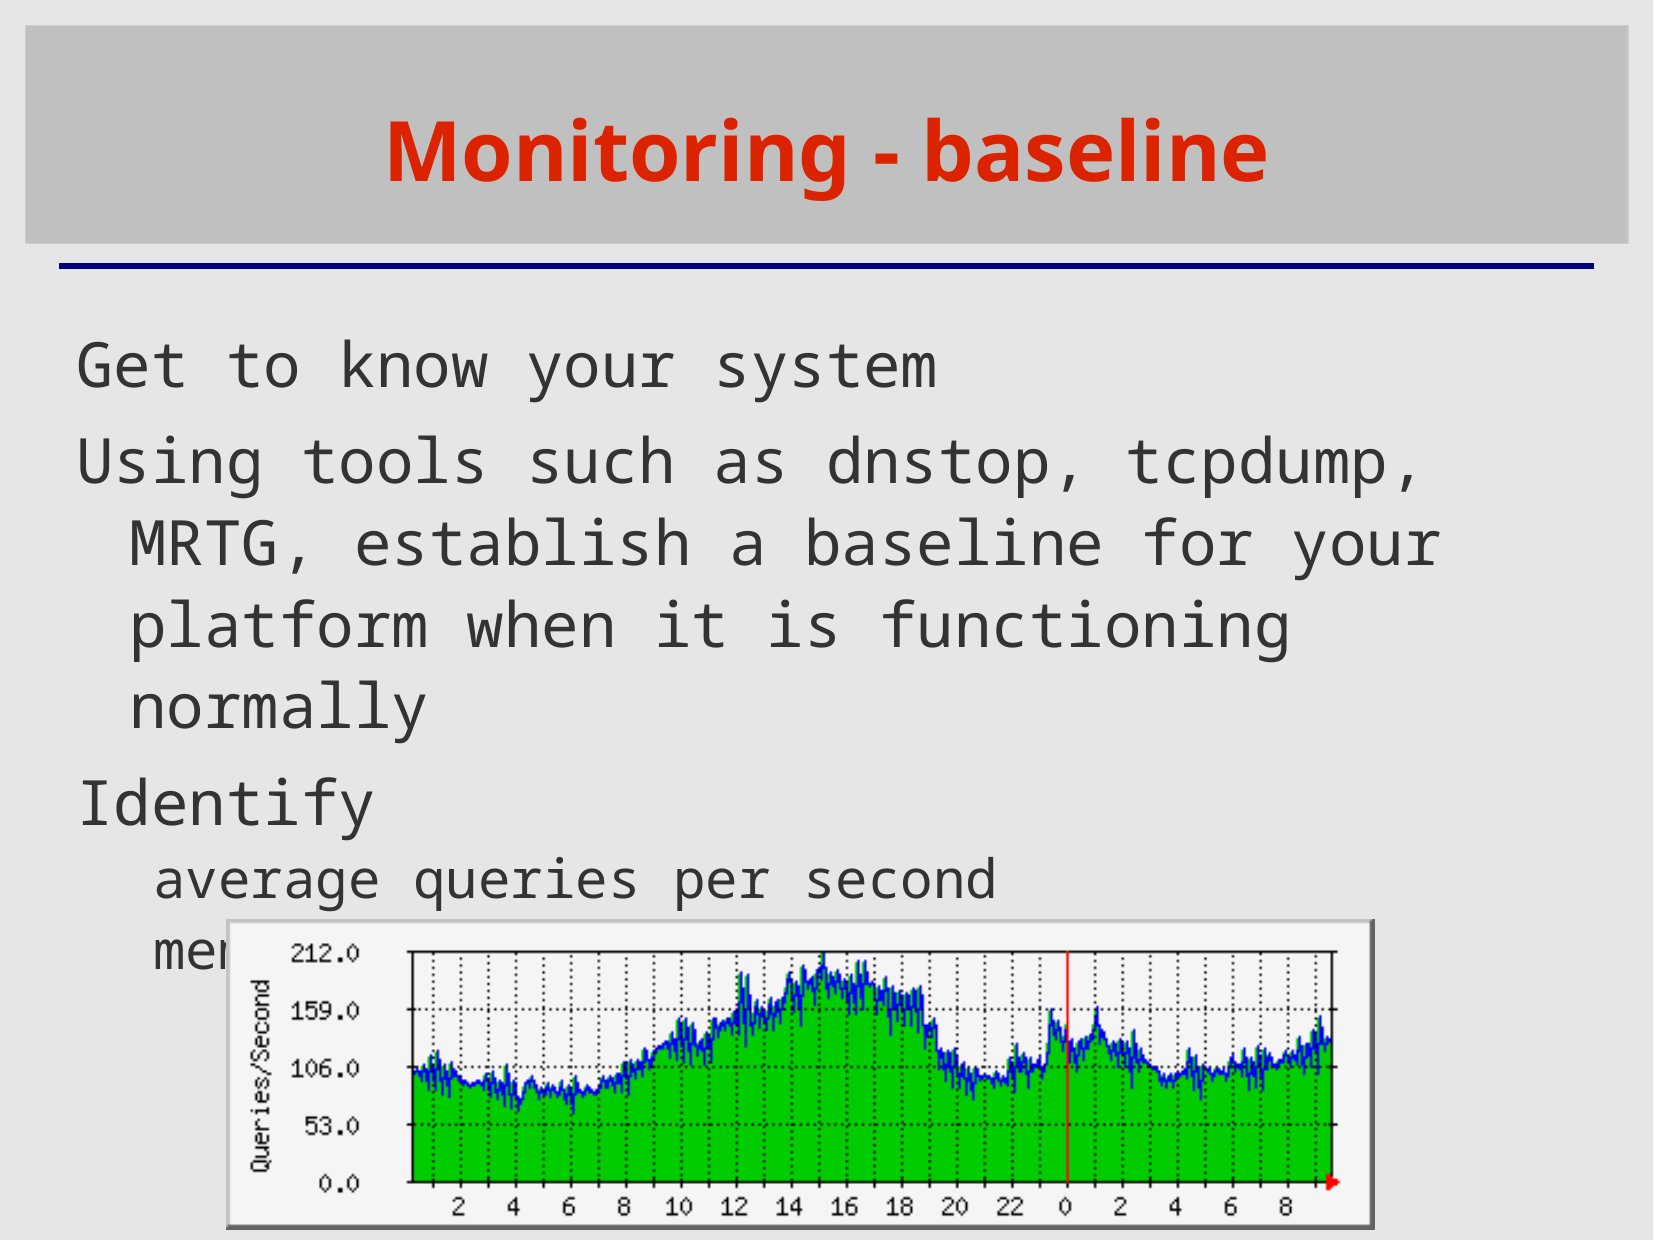

# Monitoring - baseline
Get to know your system
Using tools such as dnstop, tcpdump, MRTG, establish a baseline for your platform when it is functioning normally
Identify
average queries per second
memory usage for named